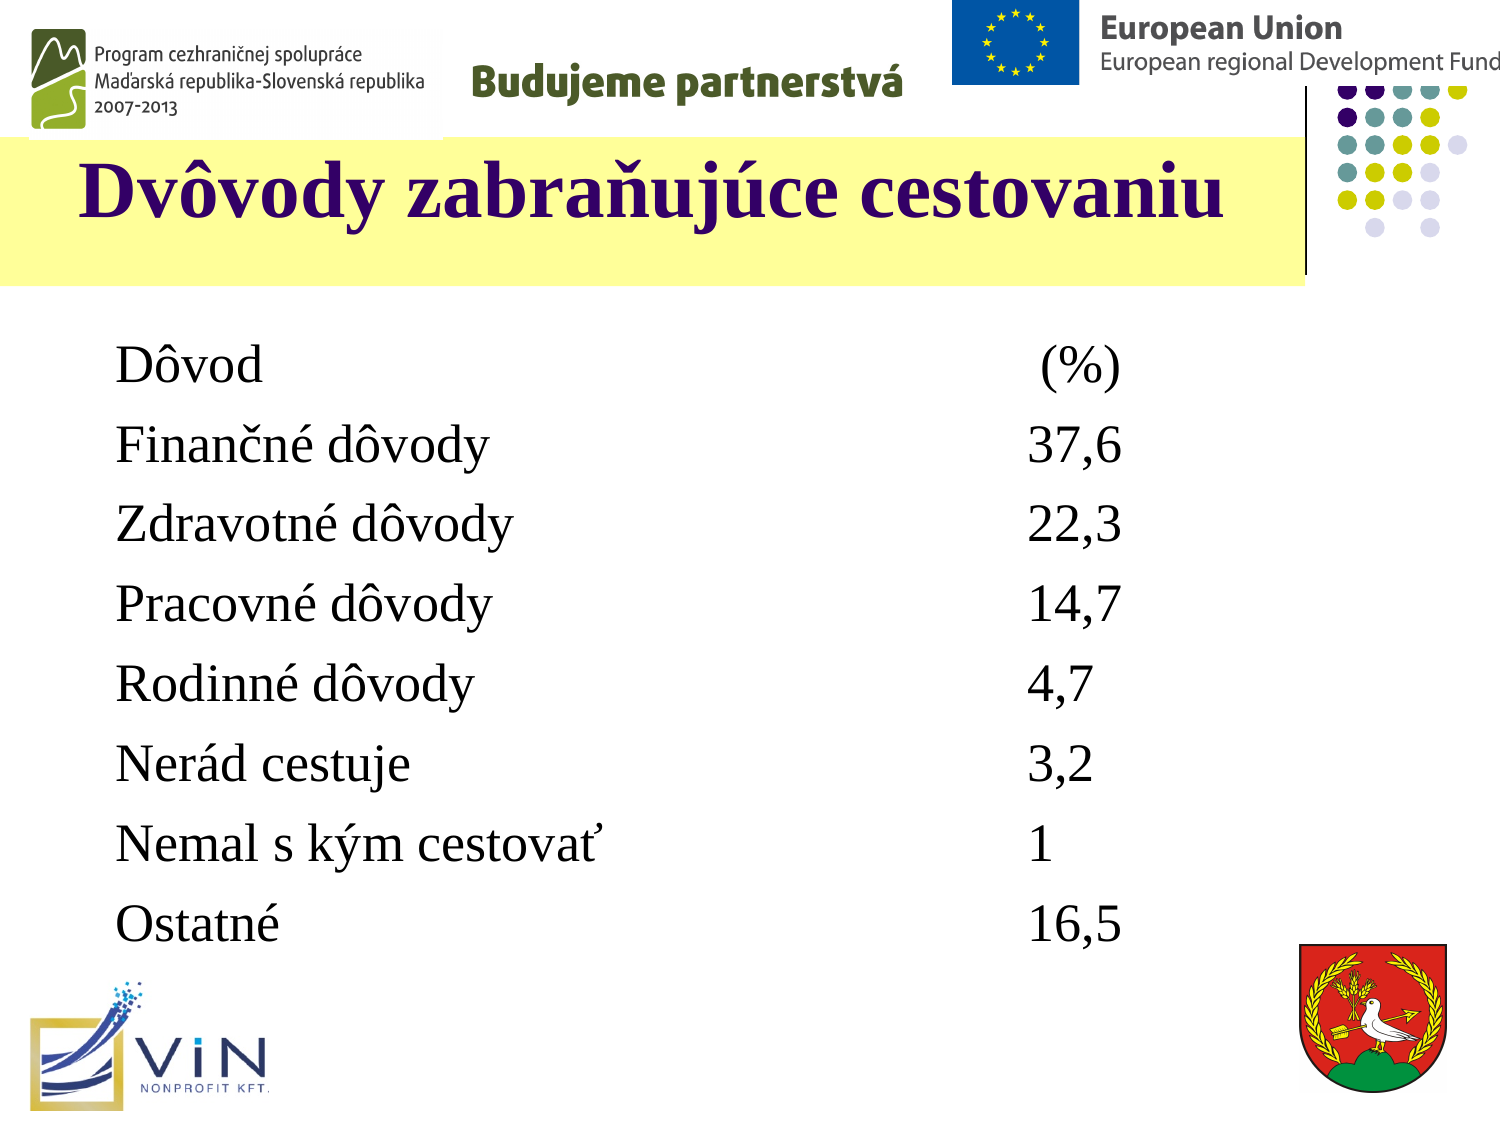

Dvôvody zabraňujúce cestovaniu
| Dôvod | (%) |
| --- | --- |
| Finančné dôvody | 37,6 |
| Zdravotné dôvody | 22,3 |
| Pracovné dôvody | 14,7 |
| Rodinné dôvody | 4,7 |
| Nerád cestuje | 3,2 |
| Nemal s kým cestovať | 1 |
| Ostatné | 16,5 |